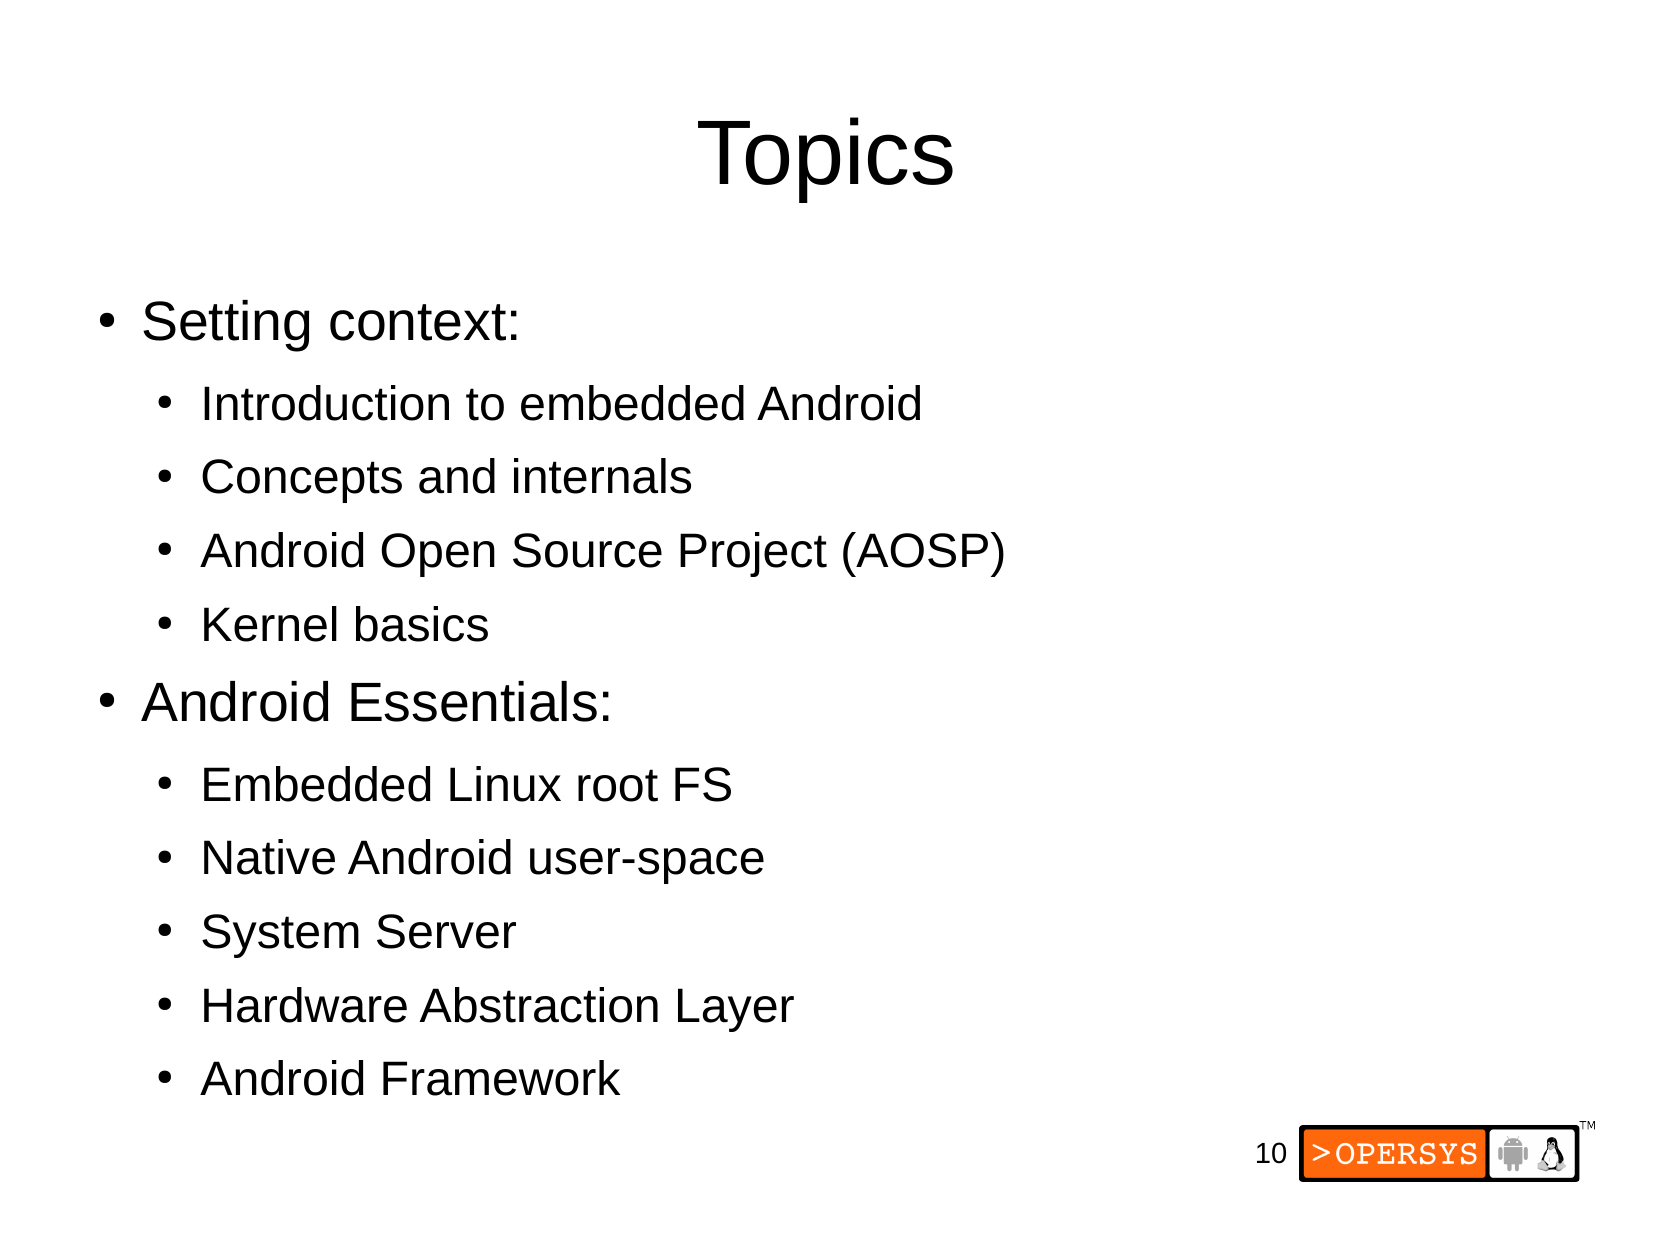

# Topics
Setting context:
Introduction to embedded Android
Concepts and internals
Android Open Source Project (AOSP)
Kernel basics
Android Essentials:
Embedded Linux root FS
Native Android user-space
System Server
Hardware Abstraction Layer
Android Framework